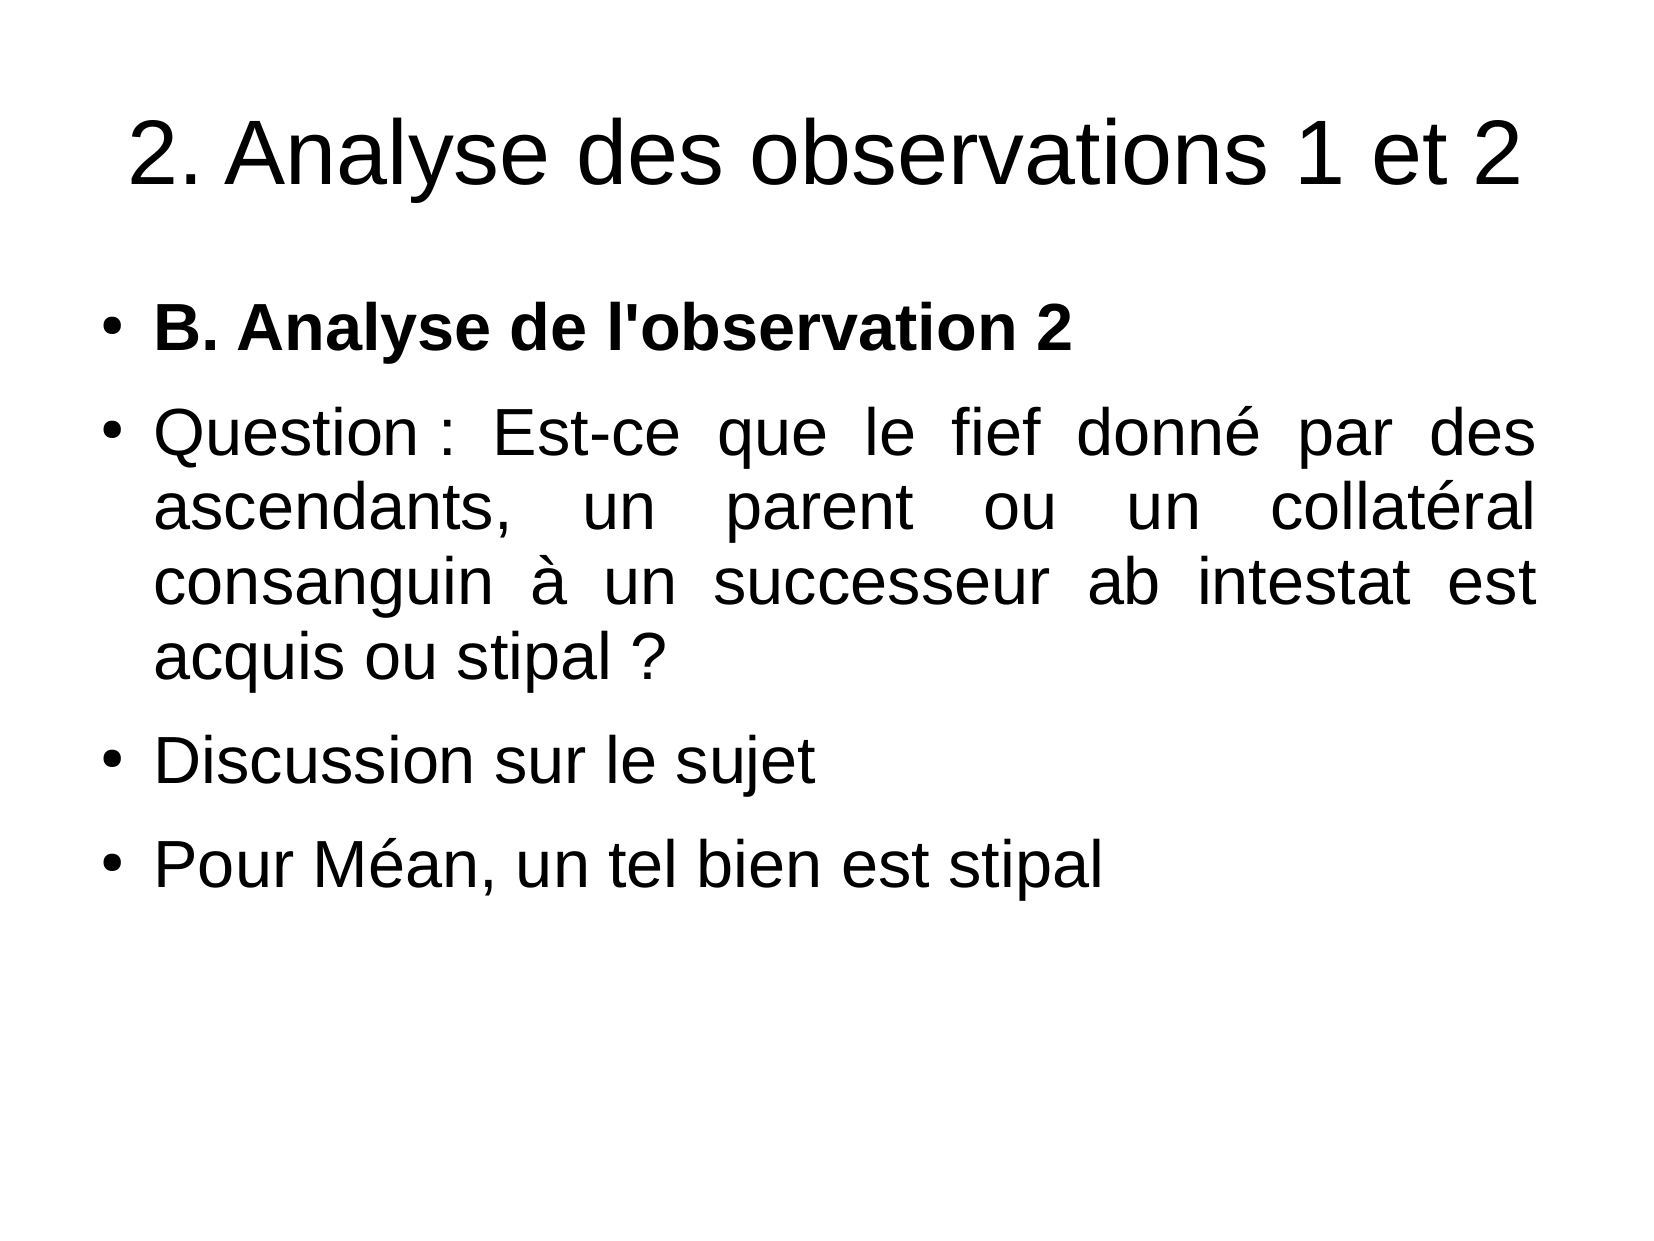

# 2. Analyse des observations 1 et 2
B. Analyse de l'observation 2
Question : Est-ce que le fief donné par des ascendants, un parent ou un collatéral consanguin à un successeur ab intestat est acquis ou stipal ?
Discussion sur le sujet
Pour Méan, un tel bien est stipal